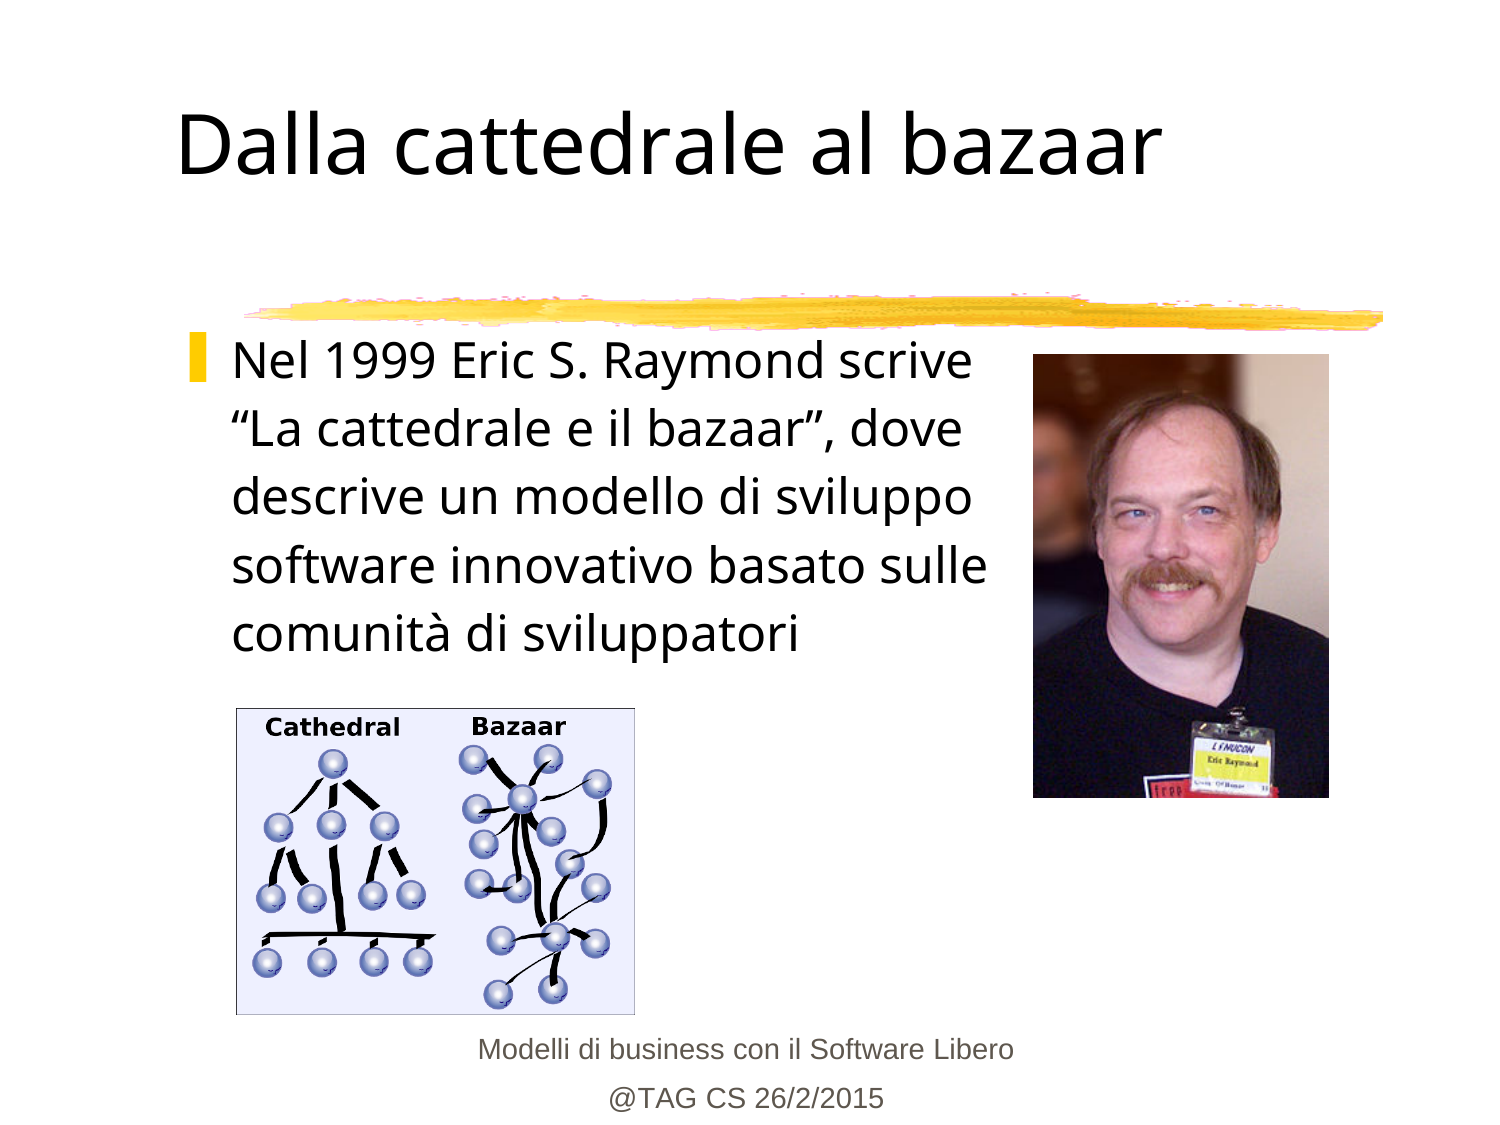

# Dalla cattedrale al bazaar
Nel 1999 Eric S. Raymond scrive “La cattedrale e il bazaar”, dove descrive un modello di sviluppo software innovativo basato sulle comunità di sviluppatori